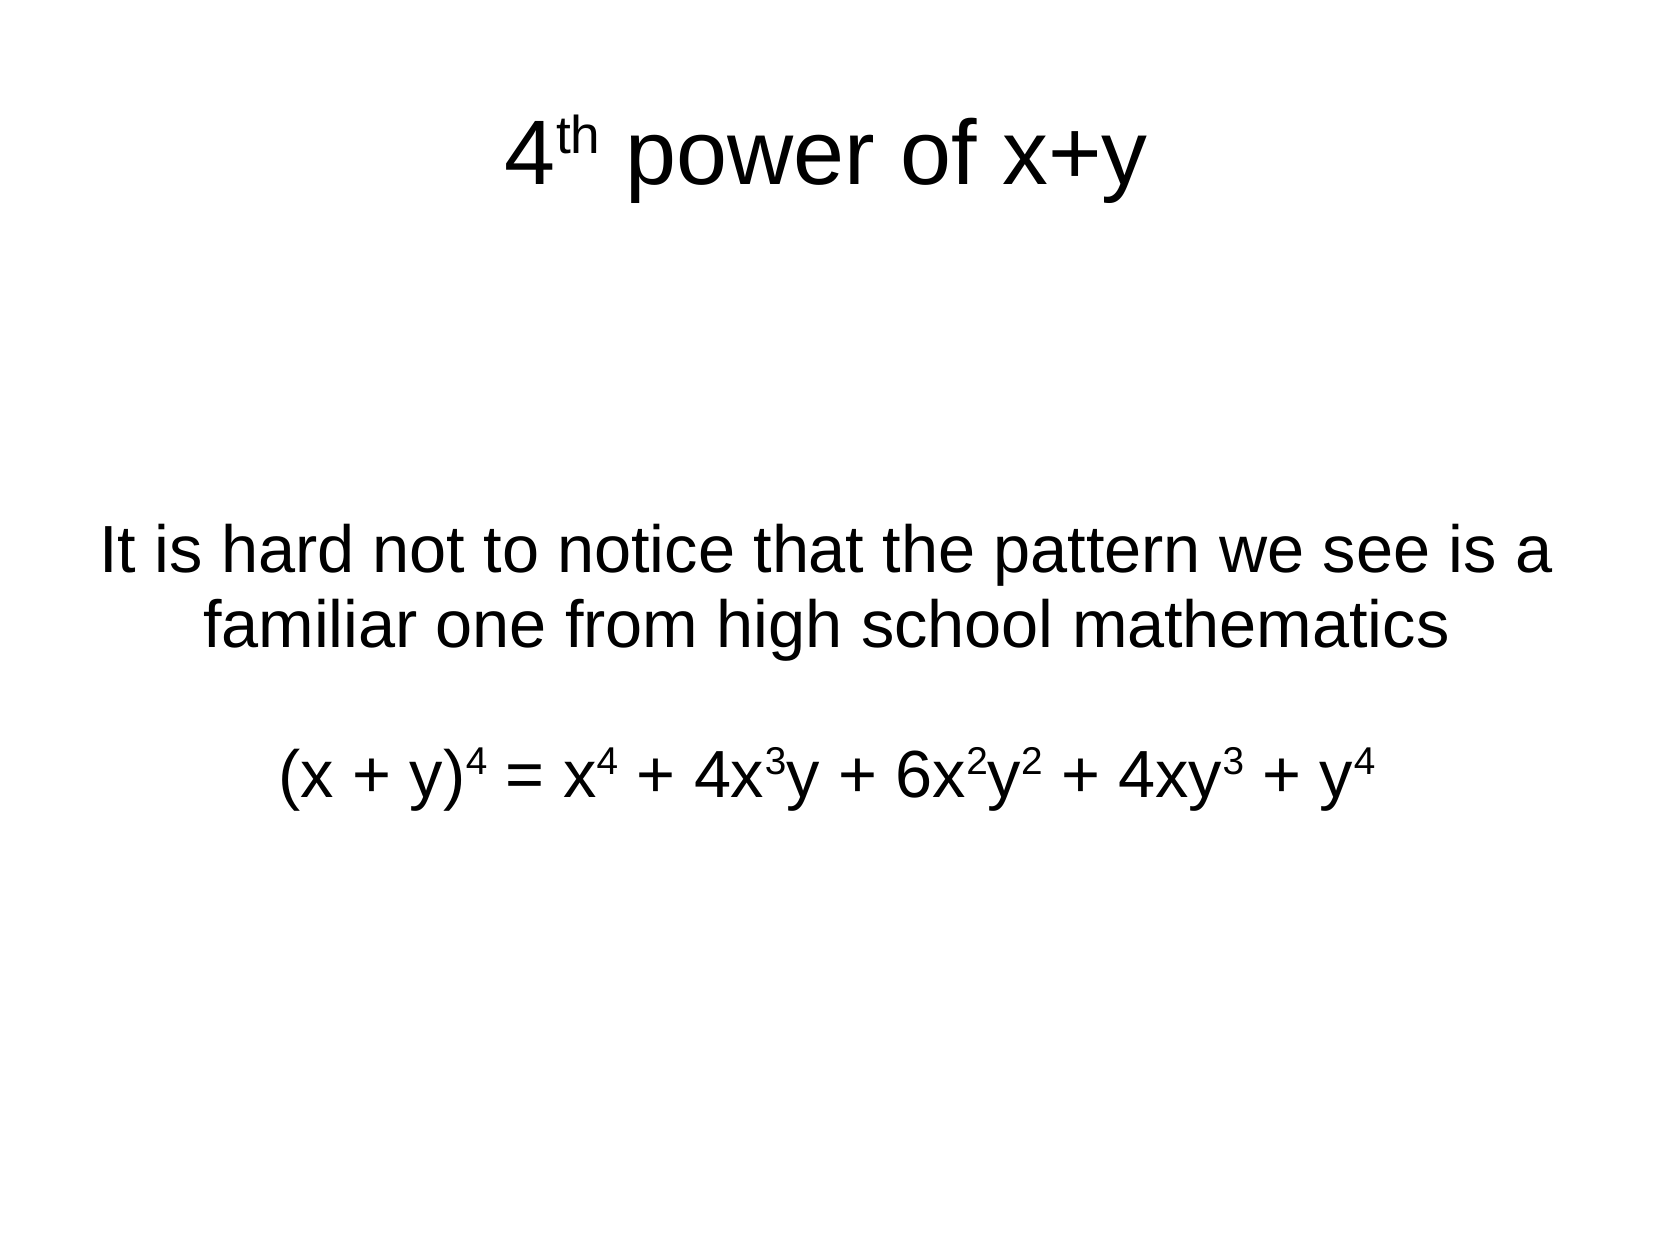

# 4th power of x+y
It is hard not to notice that the pattern we see is a familiar one from high school mathematics
(x + y)4 = x4 + 4x3y + 6x2y2 + 4xy3 + y4